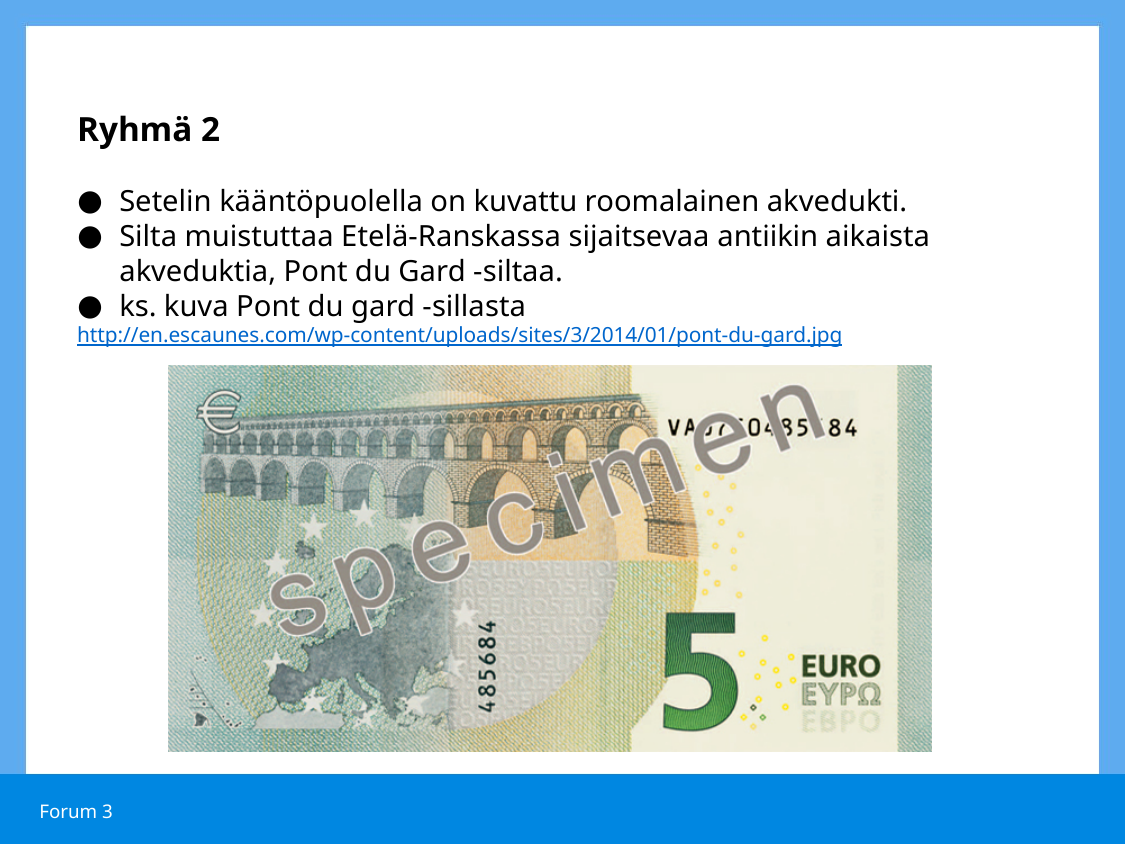

# Ryhmä 2
Setelin kääntöpuolella on kuvattu roomalainen akvedukti.
Silta muistuttaa Etelä-Ranskassa sijaitsevaa antiikin aikaista akveduktia, Pont du Gard -siltaa.
ks. kuva Pont du gard -sillasta
http://en.escaunes.com/wp-content/uploads/sites/3/2014/01/pont-du-gard.jpg